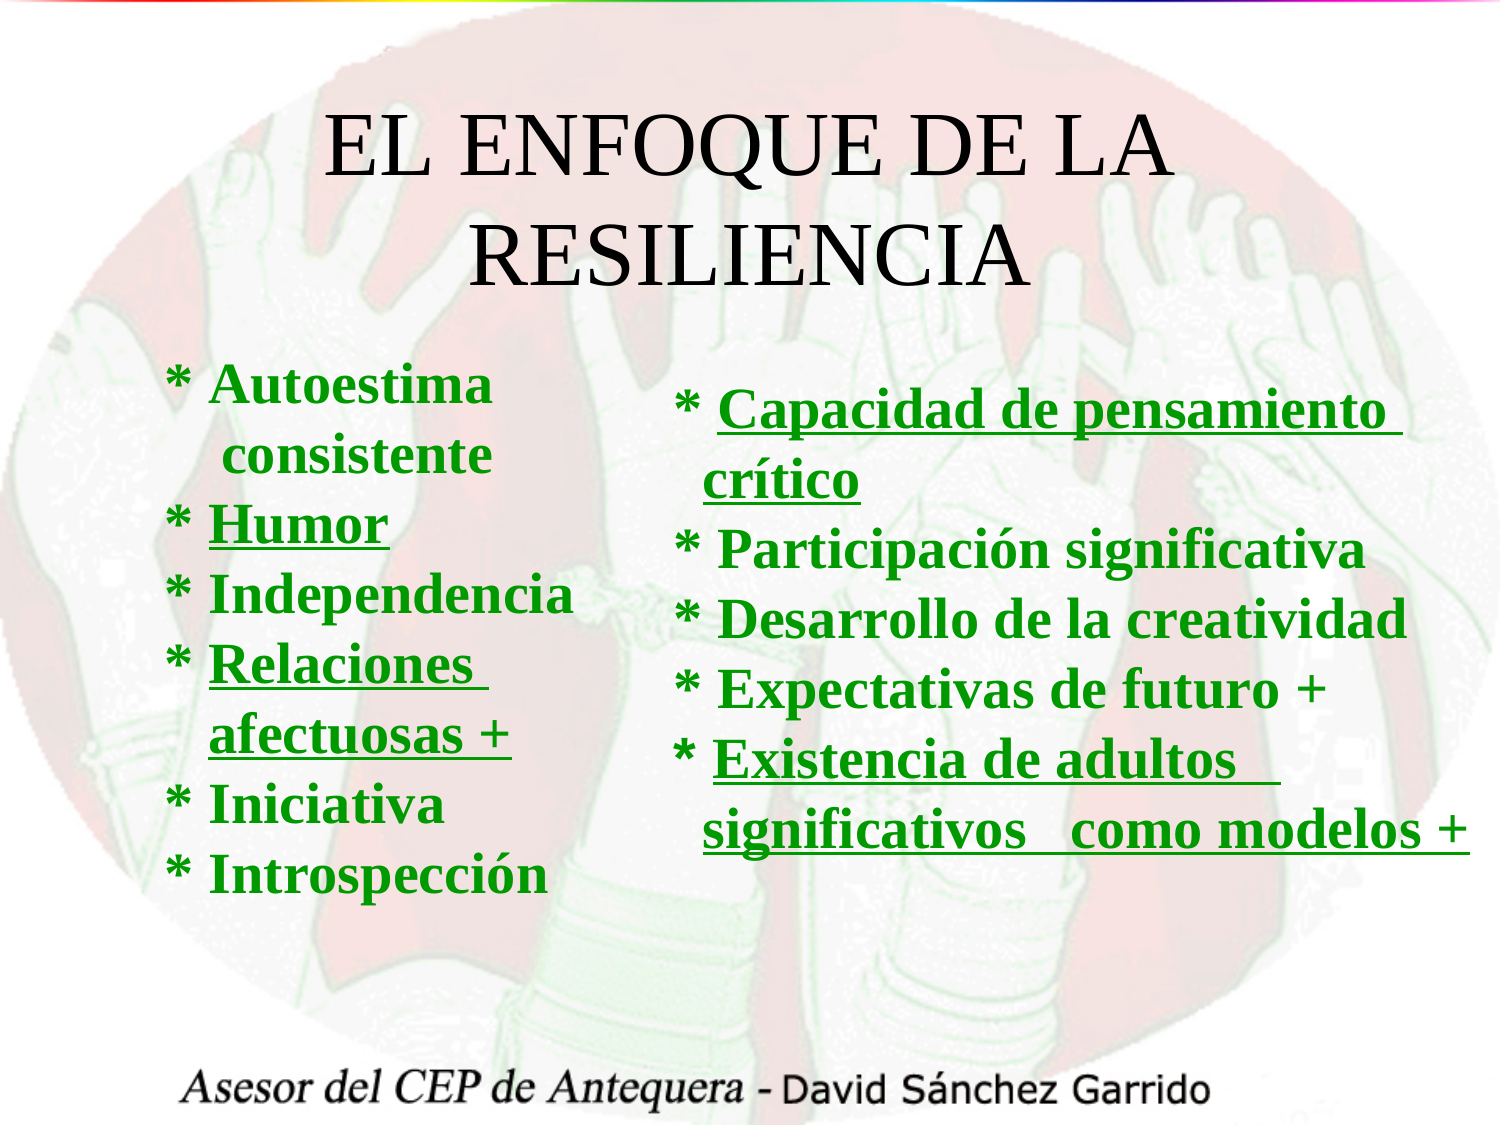

EL ENFOQUE DE LA RESILIENCIA
* Autoestima consistente
* Humor
* Independencia
* Relaciones
 afectuosas +
* Iniciativa
* Introspección
* Capacidad de pensamiento
 crítico
* Participación significativa
* Desarrollo de la creatividad
* Expectativas de futuro +
* Existencia de adultos
 significativos como modelos +